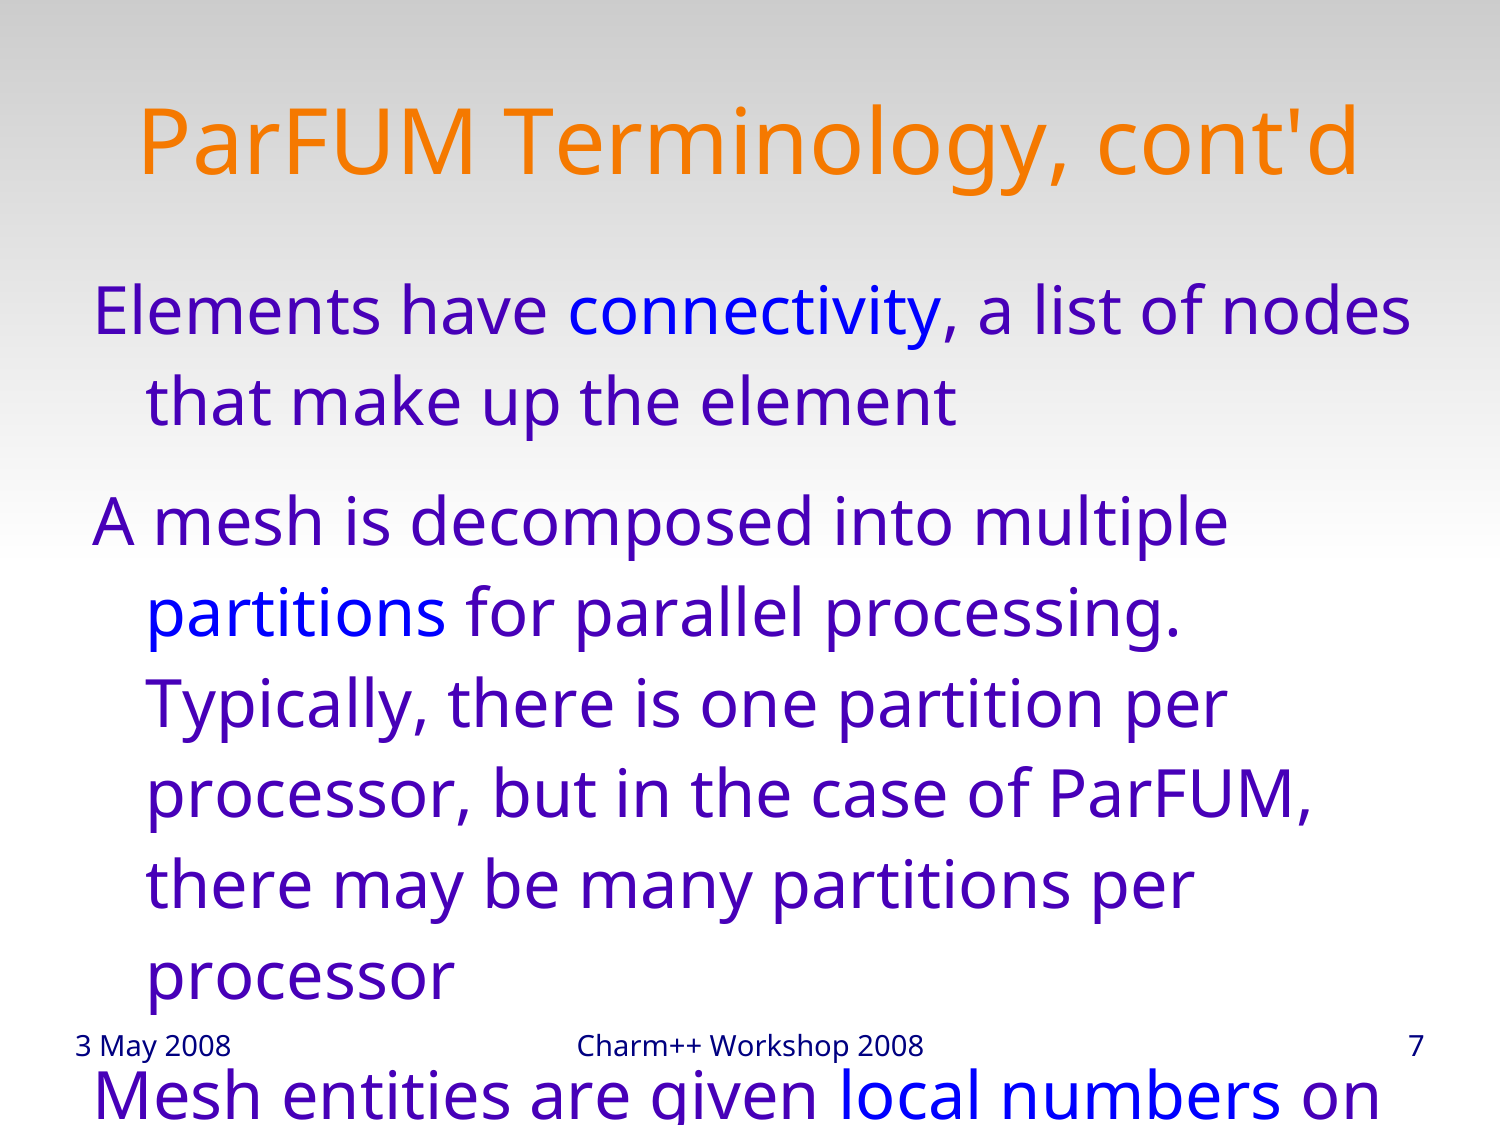

# ParFUM Terminology, cont'd
Elements have connectivity, a list of nodes that make up the element
A mesh is decomposed into multiple partitions for parallel processing. Typically, there is one partition per processor, but in the case of ParFUM, there may be many partitions per processor
Mesh entities are given local numbers on each partition
3 May 2008
Charm++ Workshop 2008
7